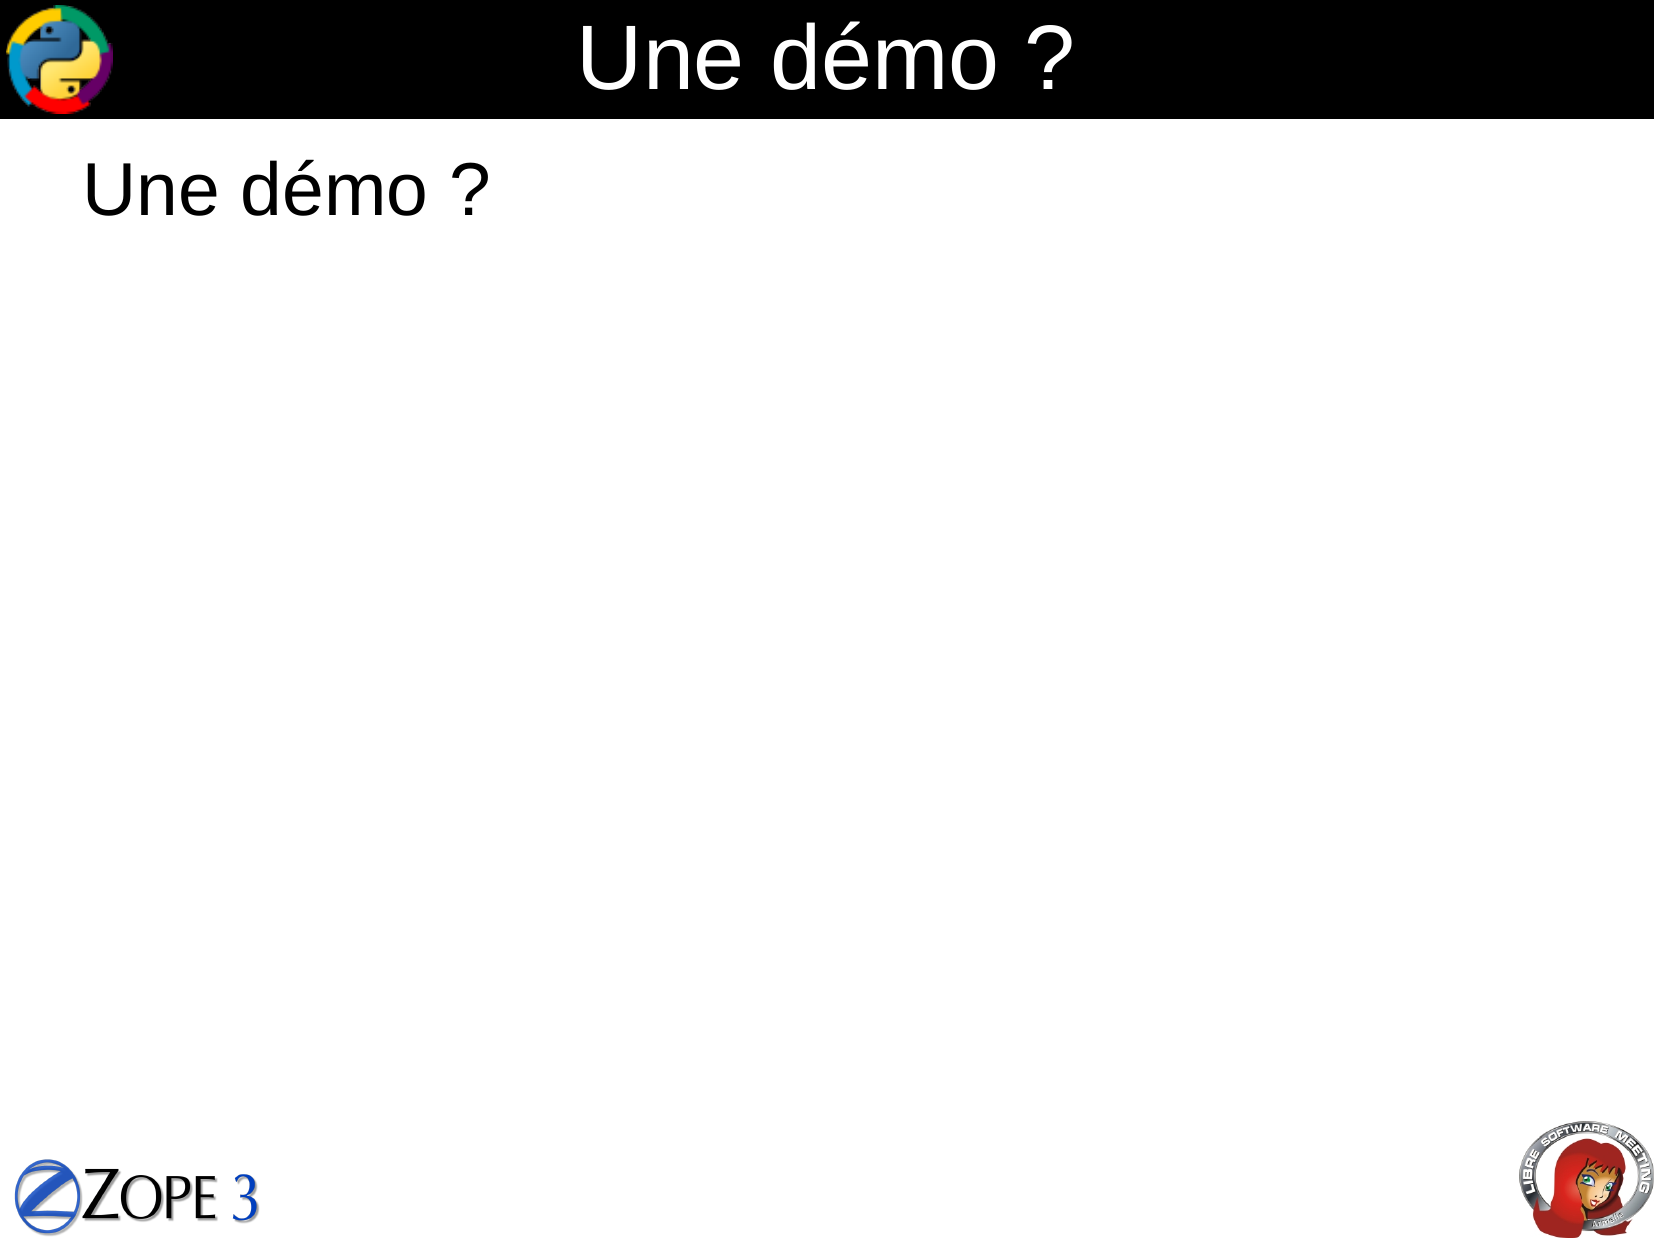

# Une démo ?
Une démo ?